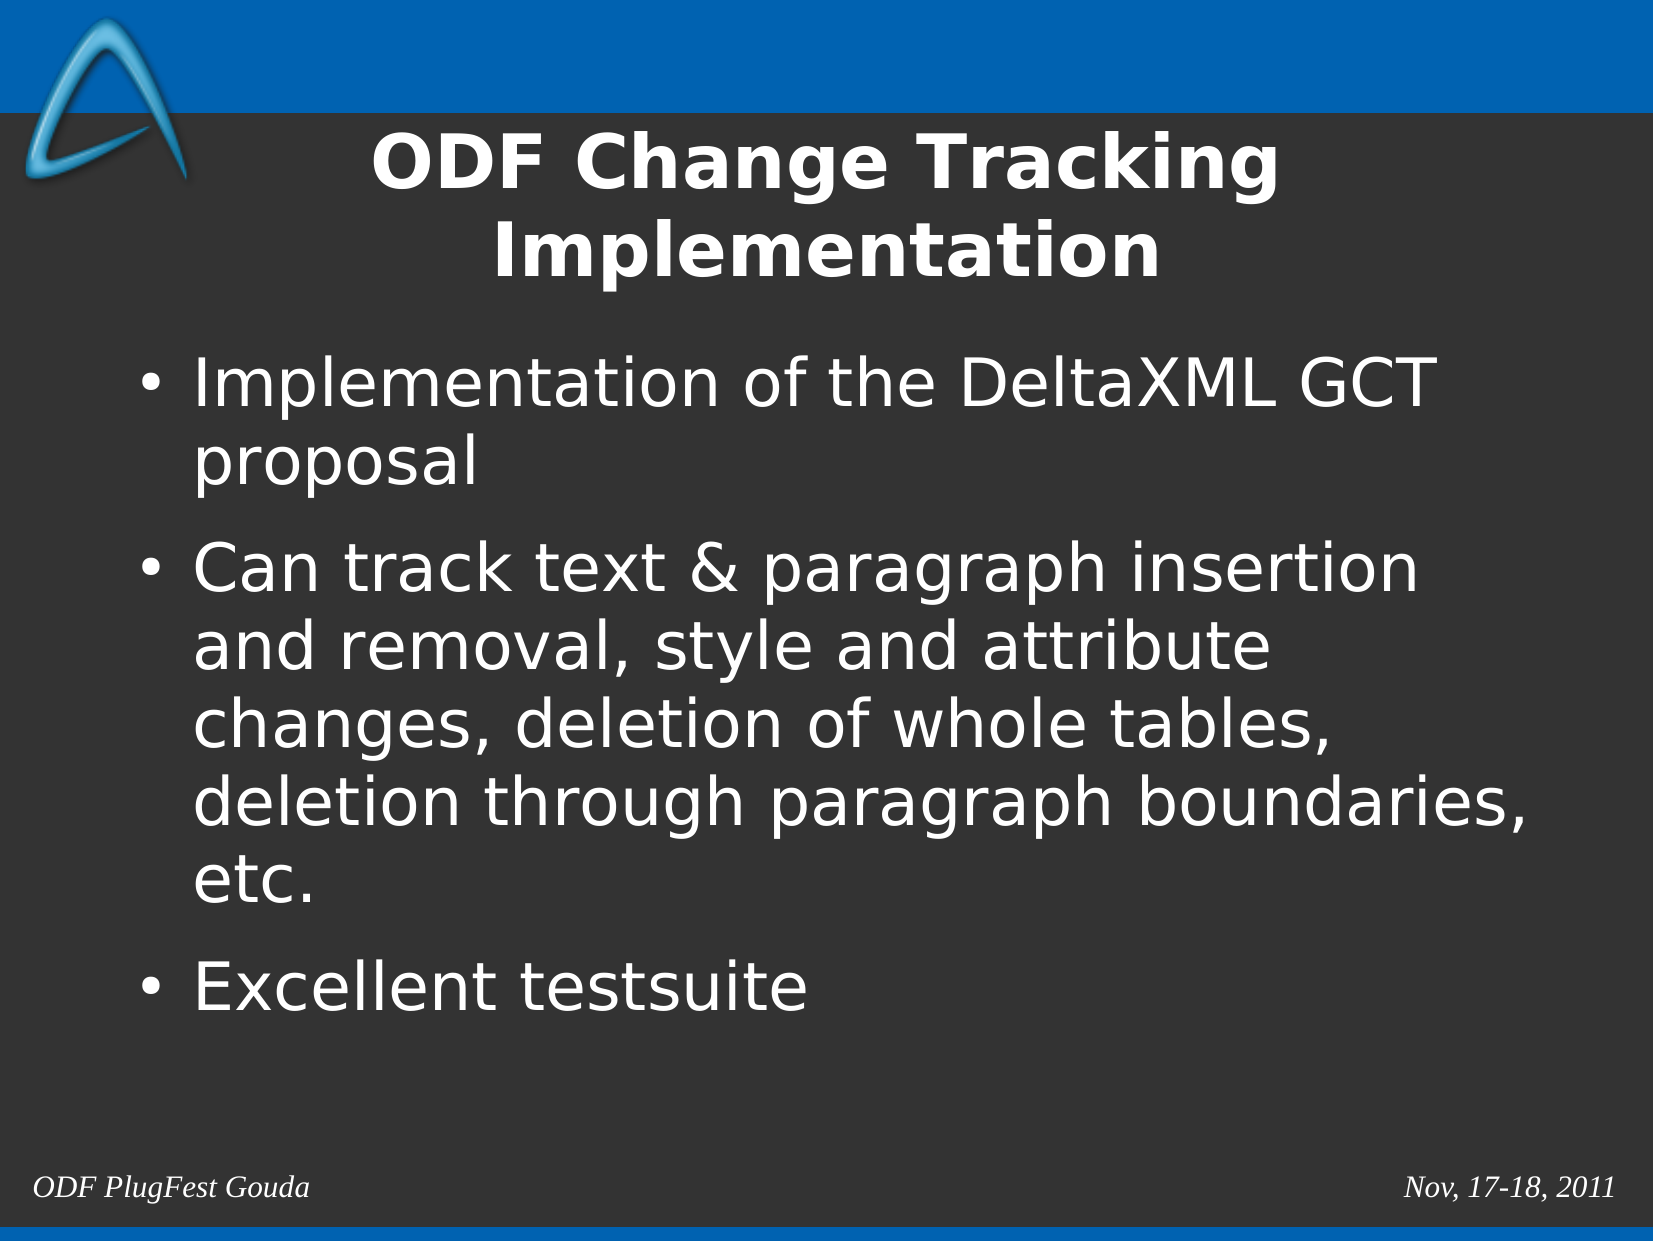

# ODF Change Tracking Implementation
Implementation of the DeltaXML GCT proposal
Can track text & paragraph insertion and removal, style and attribute changes, deletion of whole tables, deletion through paragraph boundaries, etc.
Excellent testsuite